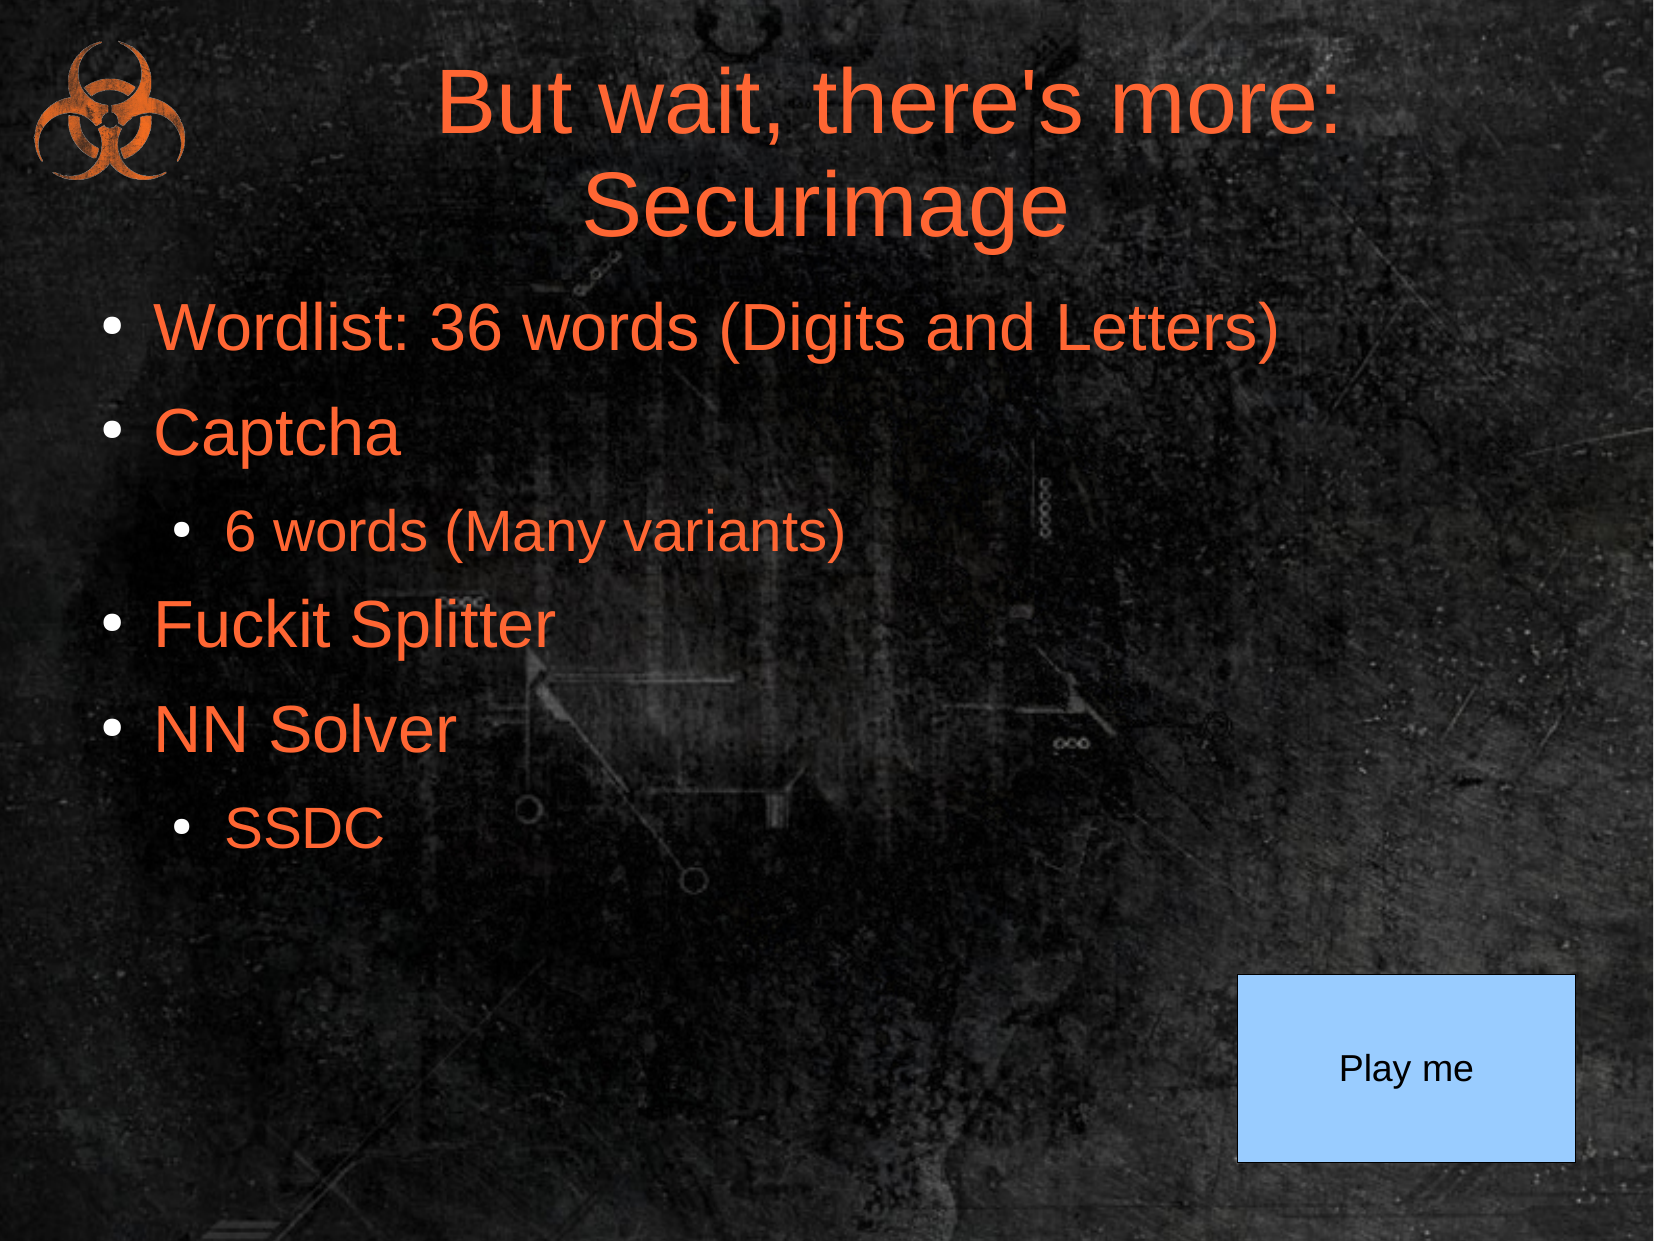

# But wait, there's more: Securimage
Wordlist: 36 words (Digits and Letters)
Captcha
6 words (Many variants)
Fuckit Splitter
NN Solver
SSDC
Play me